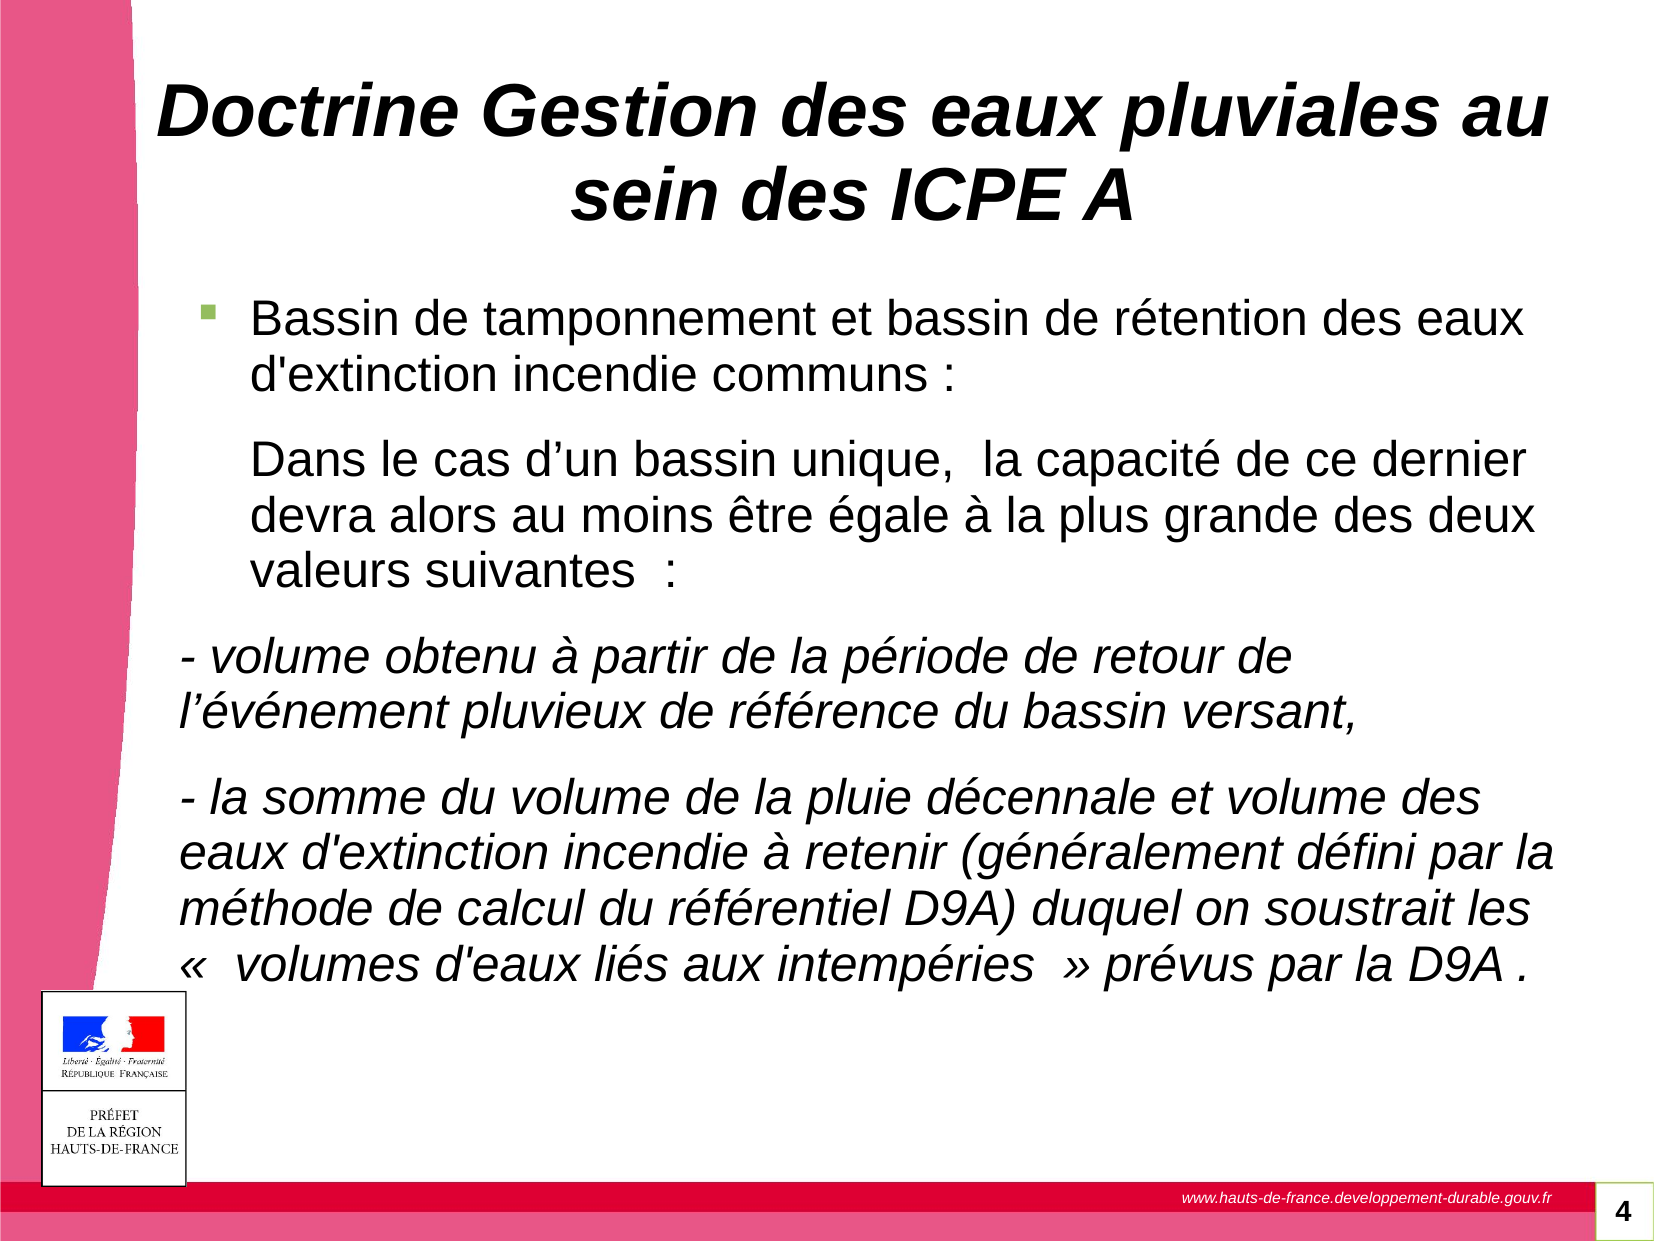

Doctrine Gestion des eaux pluviales au sein des ICPE A
# Bassin de tamponnement et bassin de rétention des eaux d'extinction incendie communs :
Dans le cas d’un bassin unique, la capacité de ce dernier devra alors au moins être égale à la plus grande des deux valeurs suivantes  :
- volume obtenu à partir de la période de retour de l’événement pluvieux de référence du bassin versant,
- la somme du volume de la pluie décennale et volume des eaux d'extinction incendie à retenir (généralement défini par la méthode de calcul du référentiel D9A) duquel on soustrait les «  volumes d'eaux liés aux intempéries  » prévus par la D9A .
4